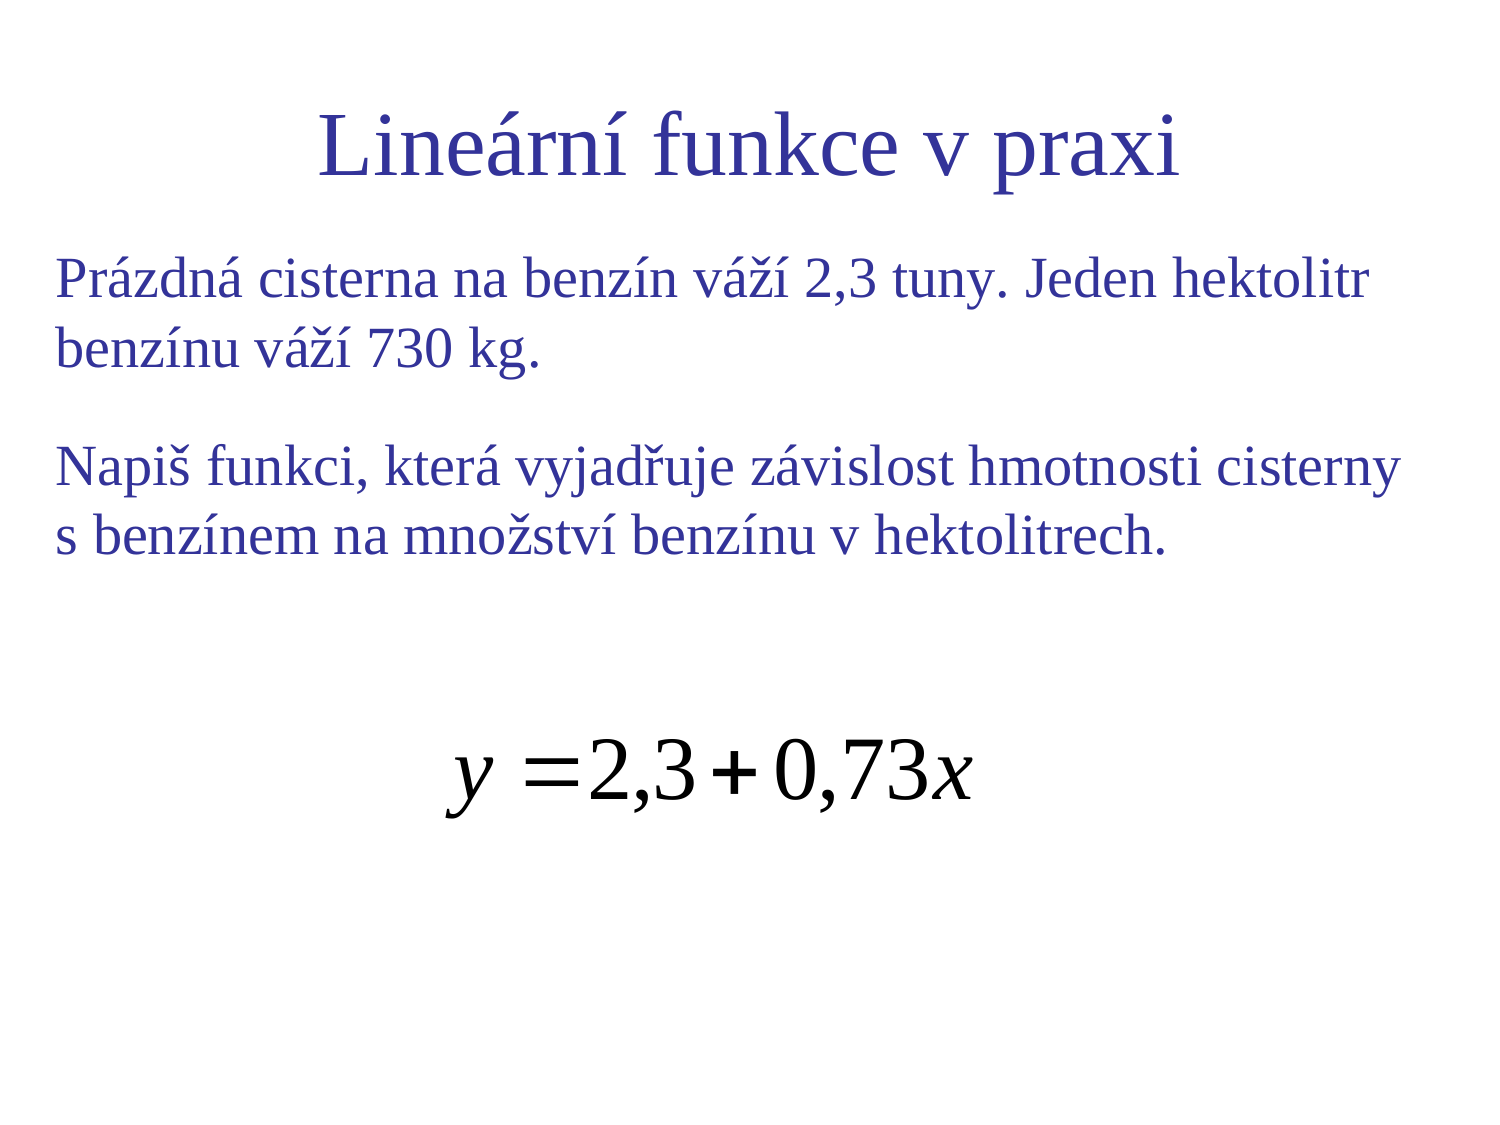

Lineární funkce v praxi
Prázdná cisterna na benzín váží 2,3 tuny. Jeden hektolitr
benzínu váží 730 kg.
Napiš funkci, která vyjadřuje závislost hmotnosti cisterny
s benzínem na množství benzínu v hektolitrech.